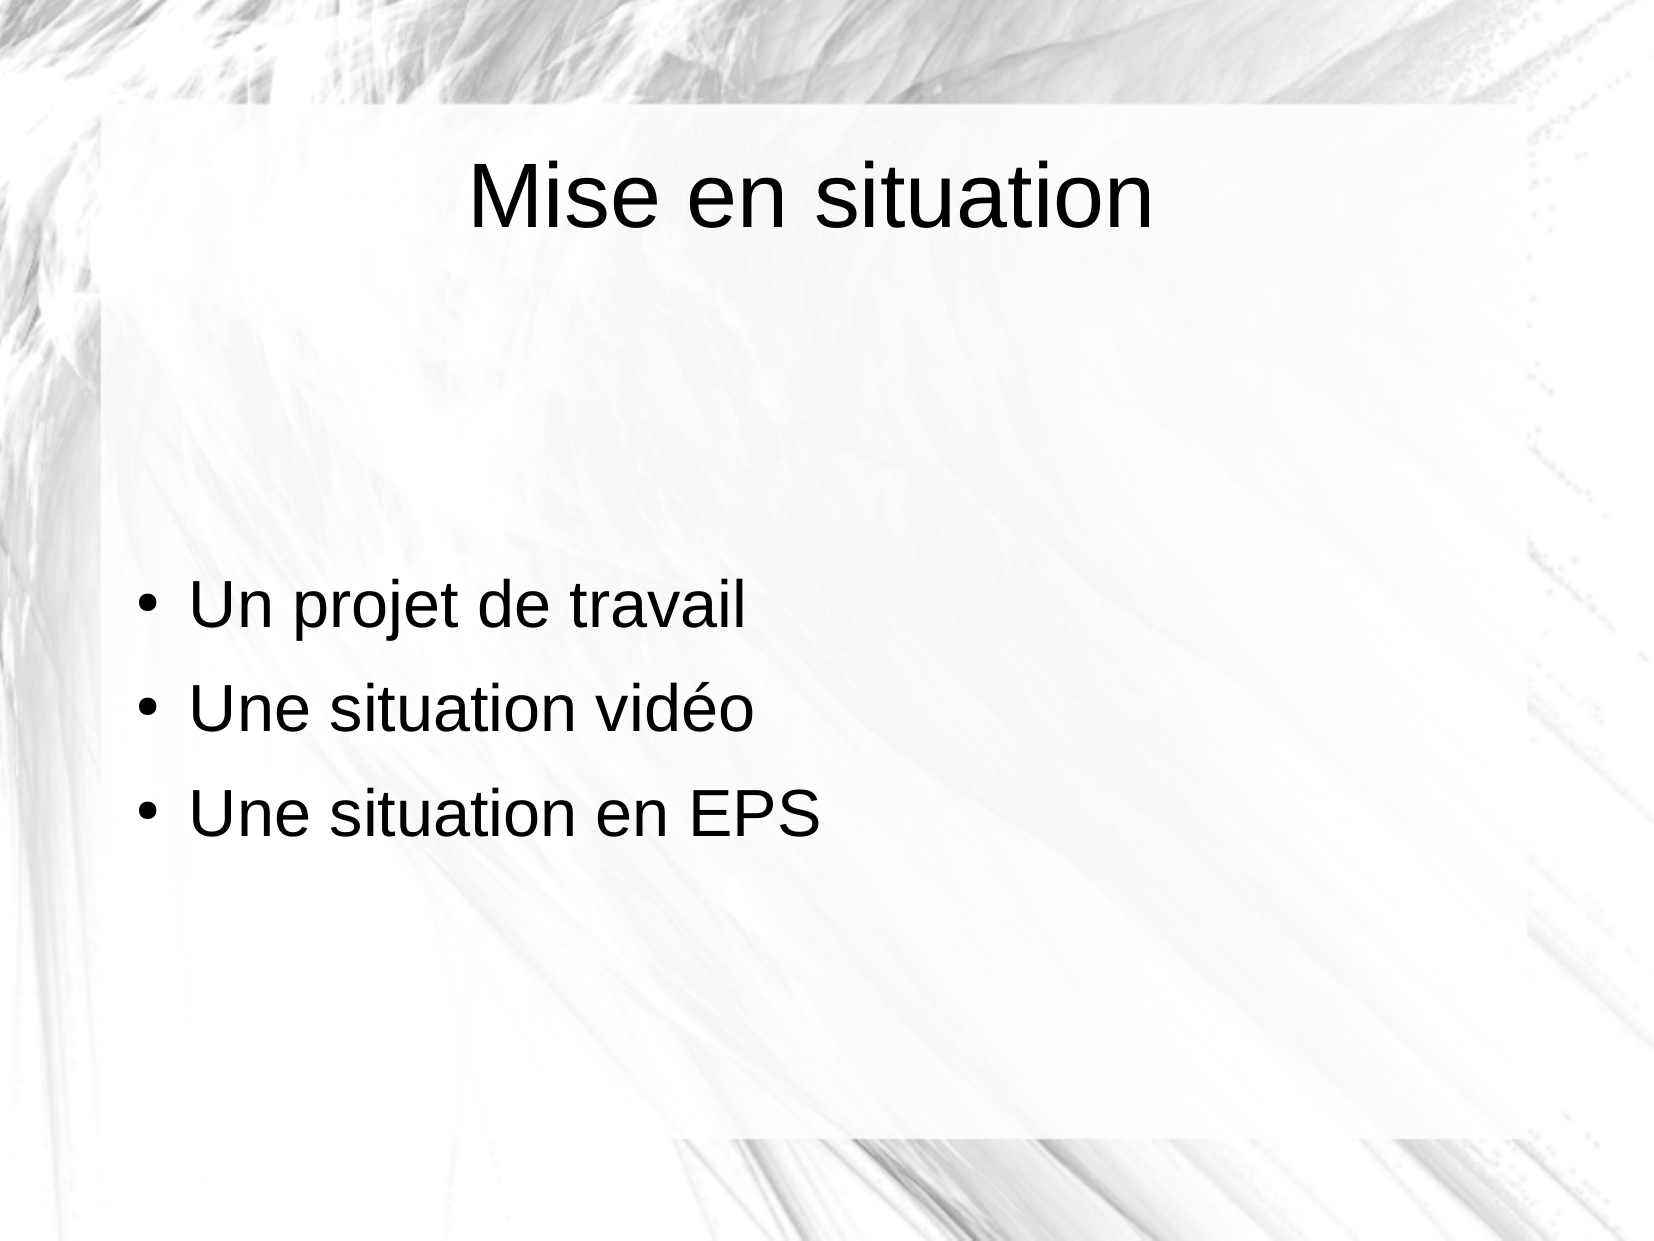

# Mise en situation
Un projet de travail
Une situation vidéo
Une situation en EPS